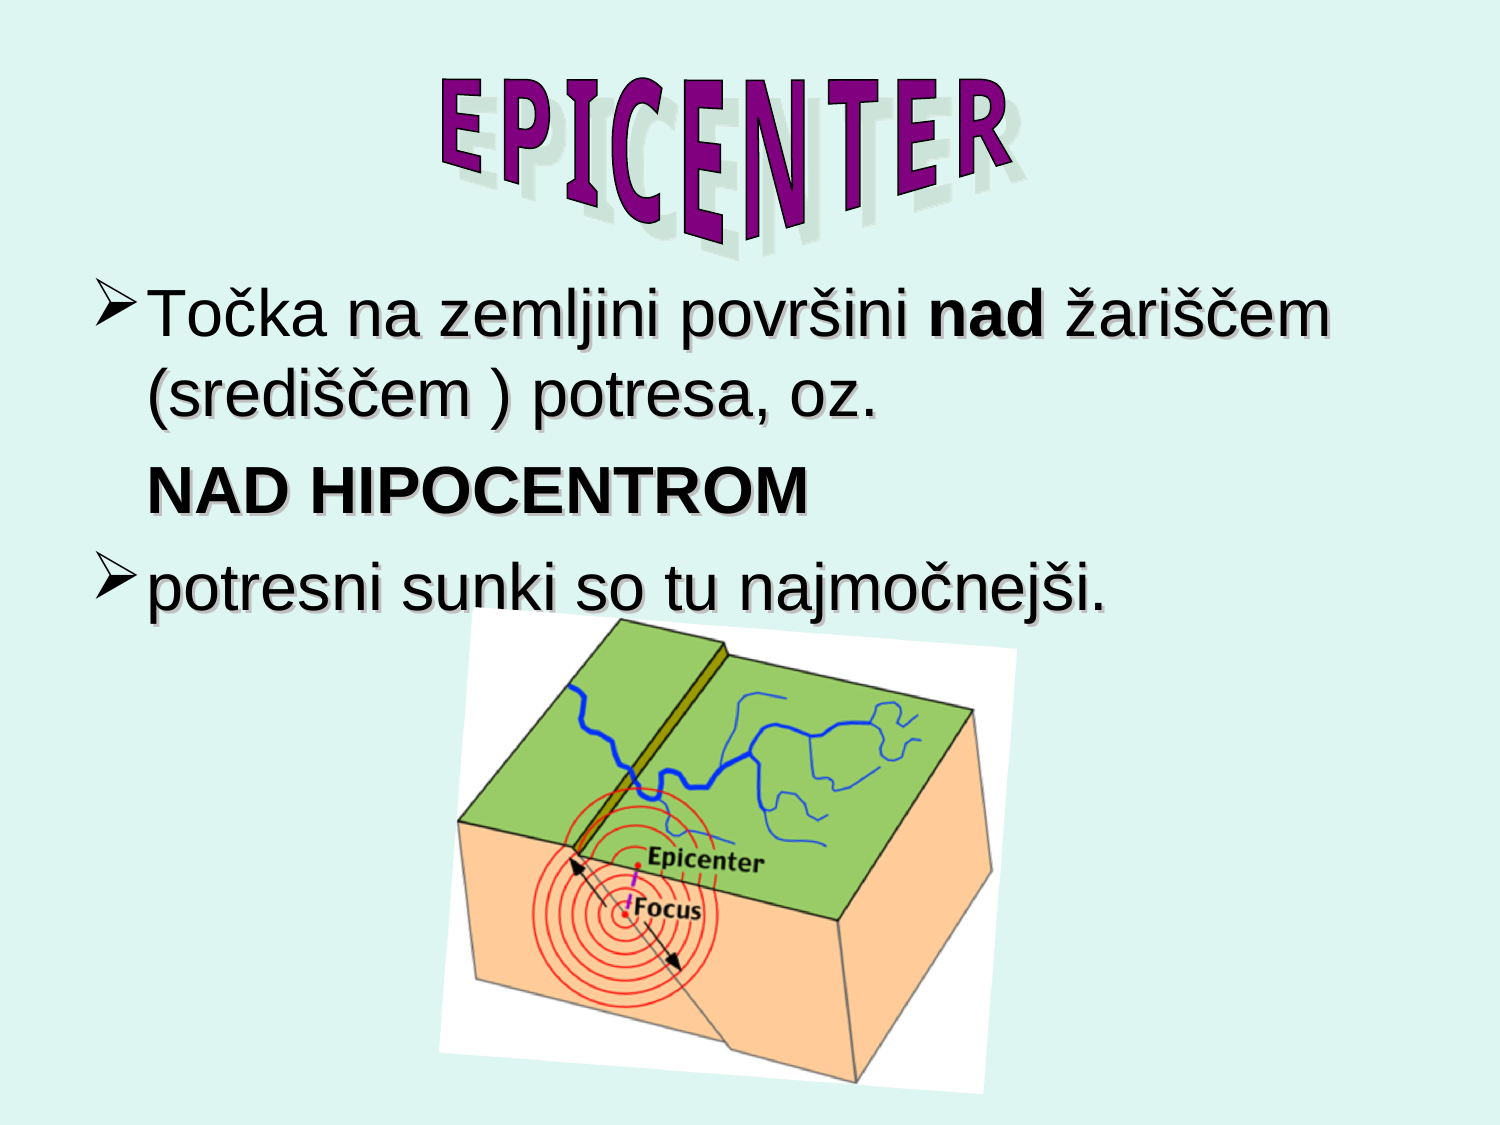

#
EPICENTER
Točka na zemljini površini nad žariščem (središčem ) potresa, oz.
	NAD HIPOCENTROM
potresni sunki so tu najmočnejši.